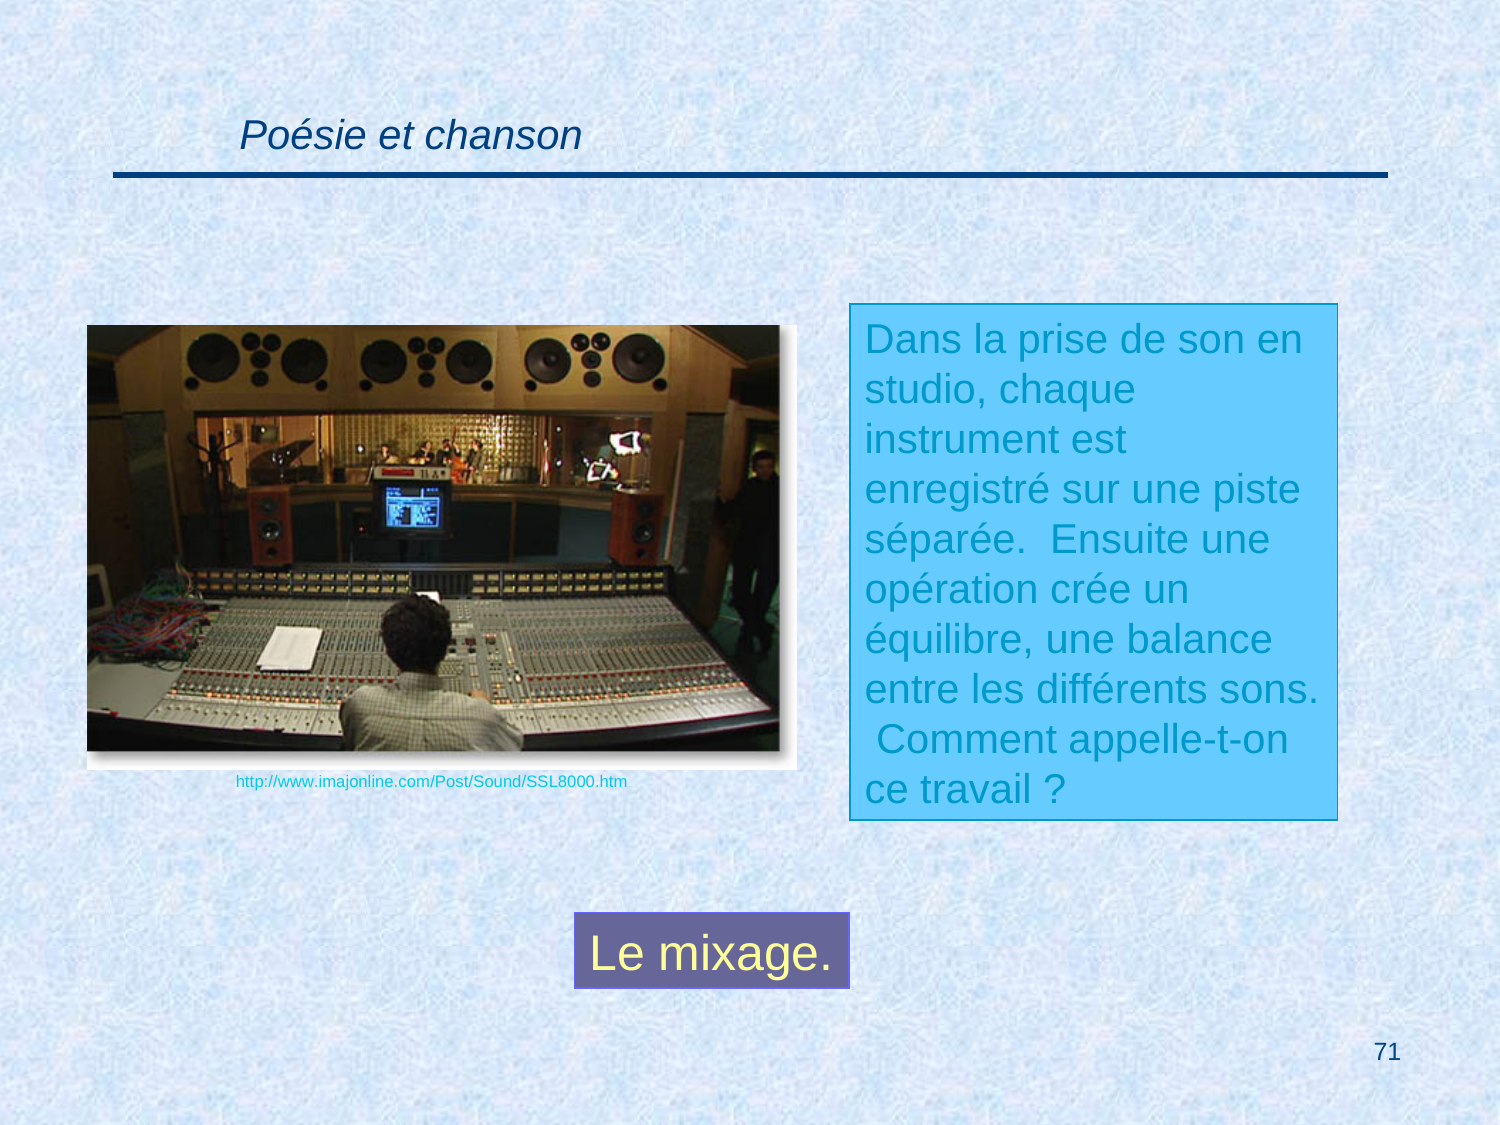

Poésie et chanson
Dans la prise de son en studio, chaque instrument est enregistré sur une piste séparée. Ensuite une opération crée un équilibre, une balance entre les différents sons. Comment appelle-t-on ce travail ?
http://www.imajonline.com/Post/Sound/SSL8000.htm
Le mixage.
71